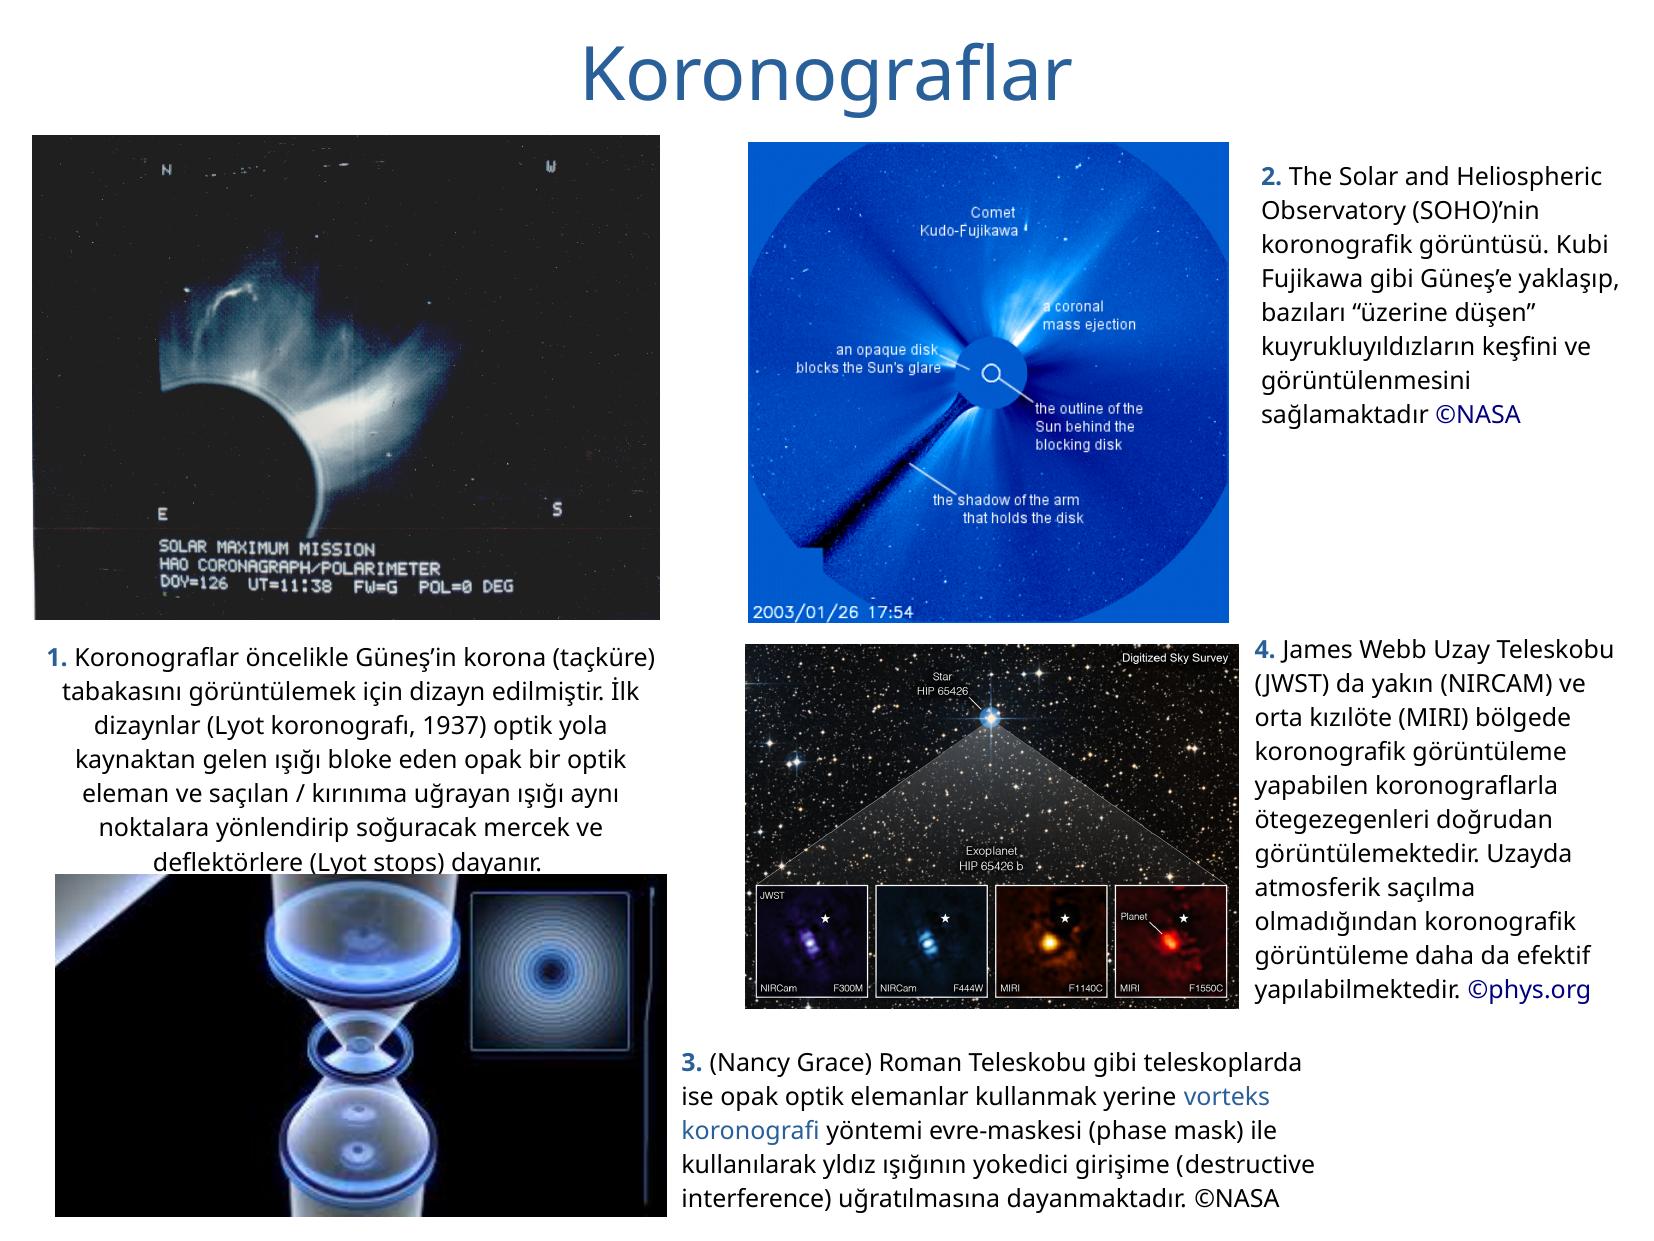

# Koronograflar
2. The Solar and Heliospheric Observatory (SOHO)’nin koronografik görüntüsü. Kubi Fujikawa gibi Güneş’e yaklaşıp, bazıları “üzerine düşen” kuyrukluyıldızların keşfini ve görüntülenmesini sağlamaktadır ©NASA
4. James Webb Uzay Teleskobu (JWST) da yakın (NIRCAM) ve orta kızılöte (MIRI) bölgede koronografik görüntüleme yapabilen koronograflarla ötegezegenleri doğrudan görüntülemektedir. Uzayda atmosferik saçılma olmadığından koronografik görüntüleme daha da efektif yapılabilmektedir. ©phys.org
1. Koronograflar öncelikle Güneş’in korona (taçküre) tabakasını görüntülemek için dizayn edilmiştir. İlk dizaynlar (Lyot koronografı, 1937) optik yola kaynaktan gelen ışığı bloke eden opak bir optik eleman ve saçılan / kırınıma uğrayan ışığı aynı noktalara yönlendirip soğuracak mercek ve deflektörlere (Lyot stops) dayanır.
3. (Nancy Grace) Roman Teleskobu gibi teleskoplarda ise opak optik elemanlar kullanmak yerine vorteks koronografi yöntemi evre-maskesi (phase mask) ile kullanılarak yldız ışığının yokedici girişime (destructive interference) uğratılmasına dayanmaktadır. ©NASA